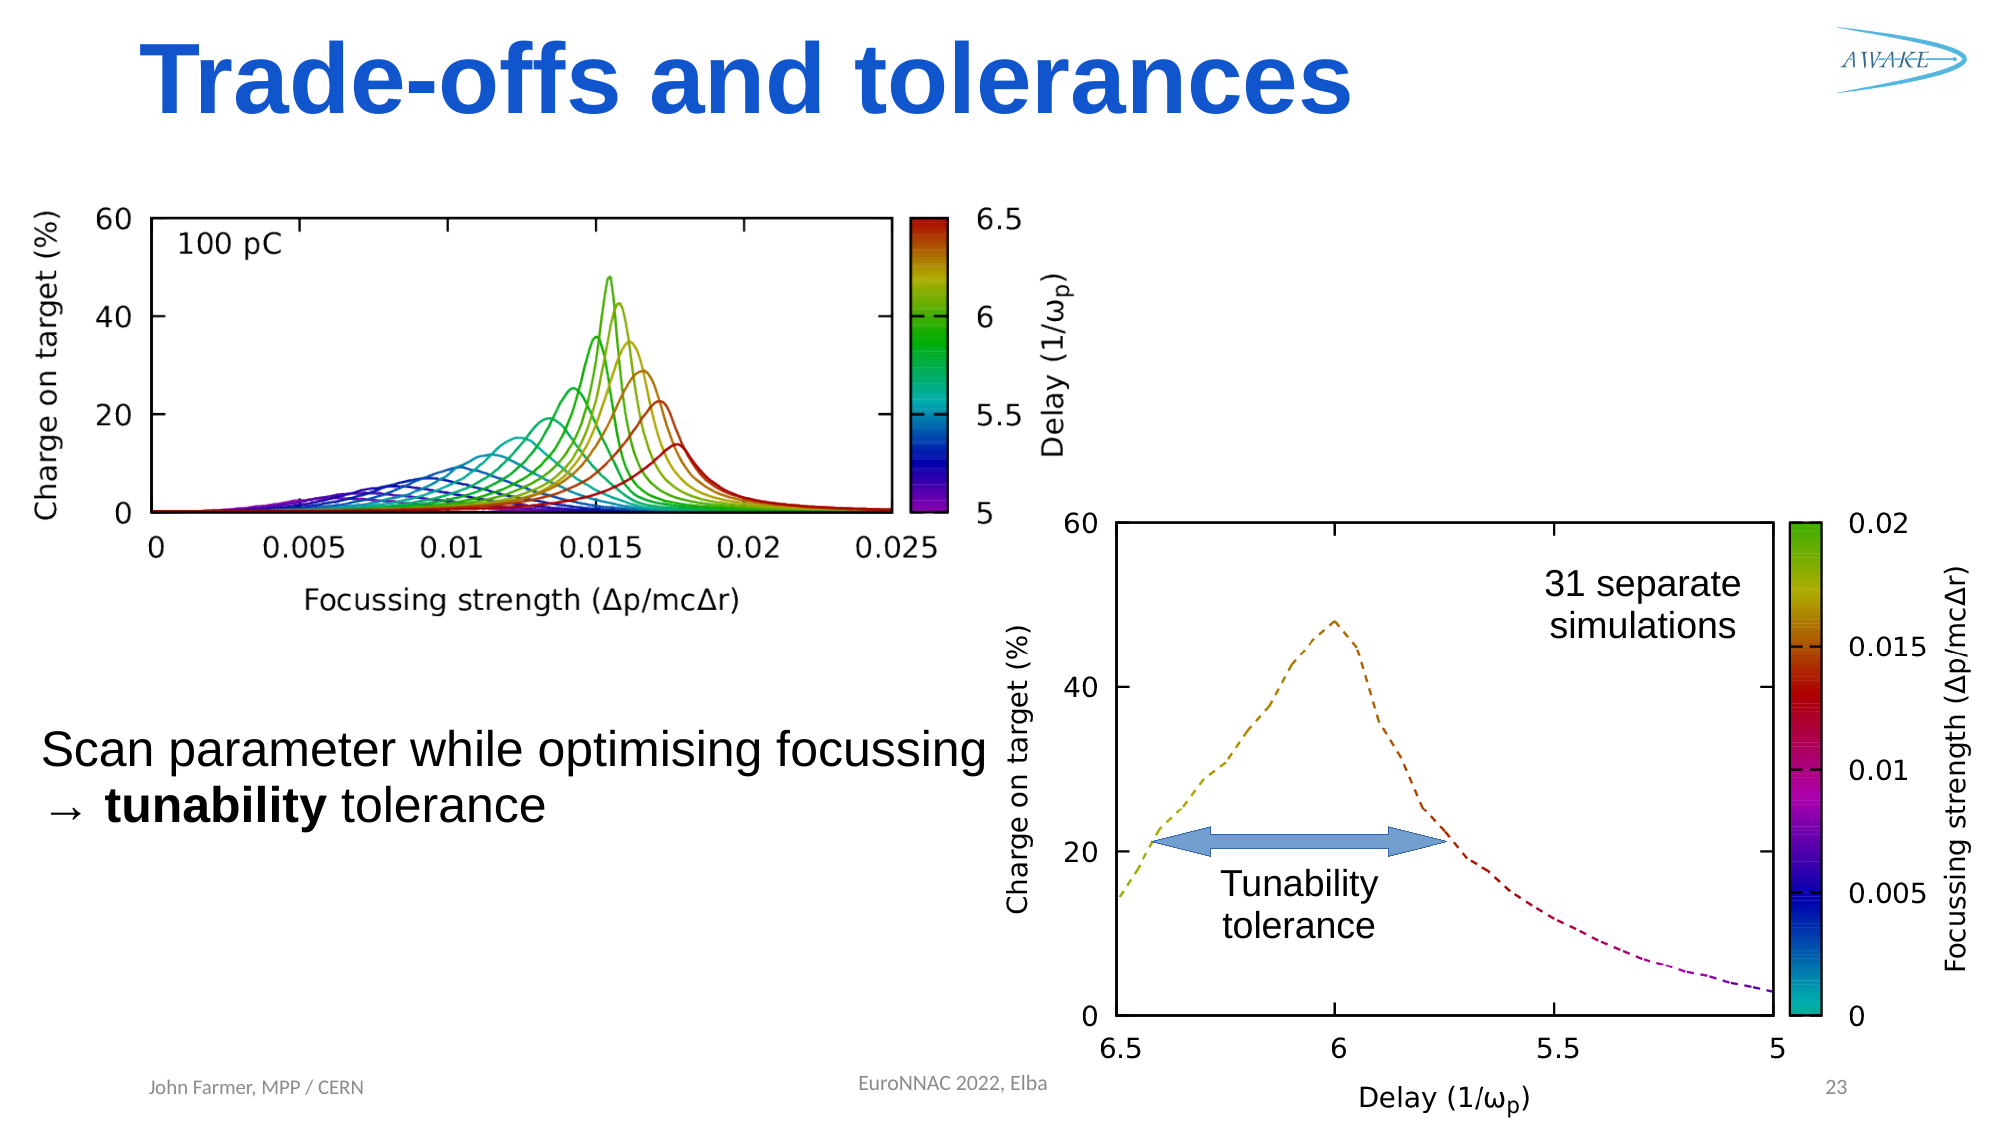

# Trade-offs and tolerances
31 separate
simulations
Scan parameter while optimising focussing
→ tunability tolerance
Tunability
tolerance
23